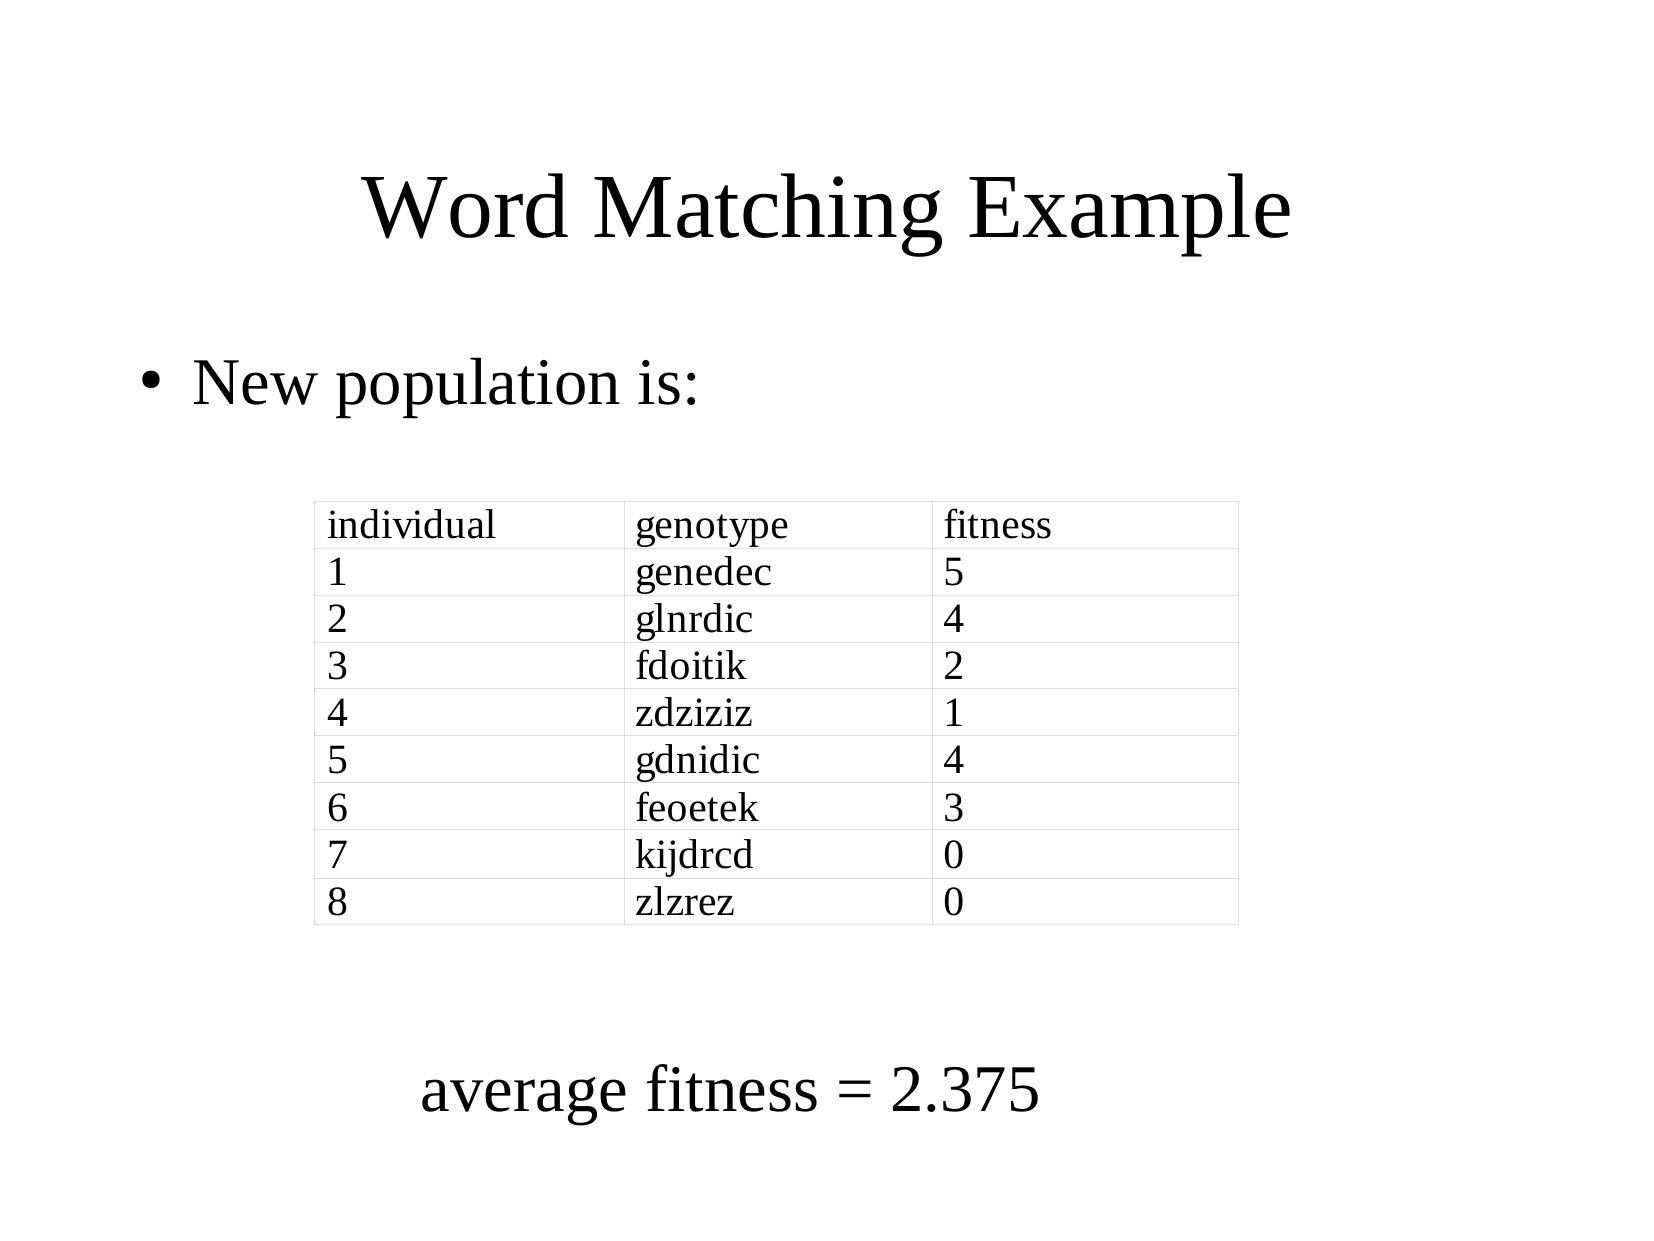

# Word Matching Example
New population is:
average fitness = 2.375